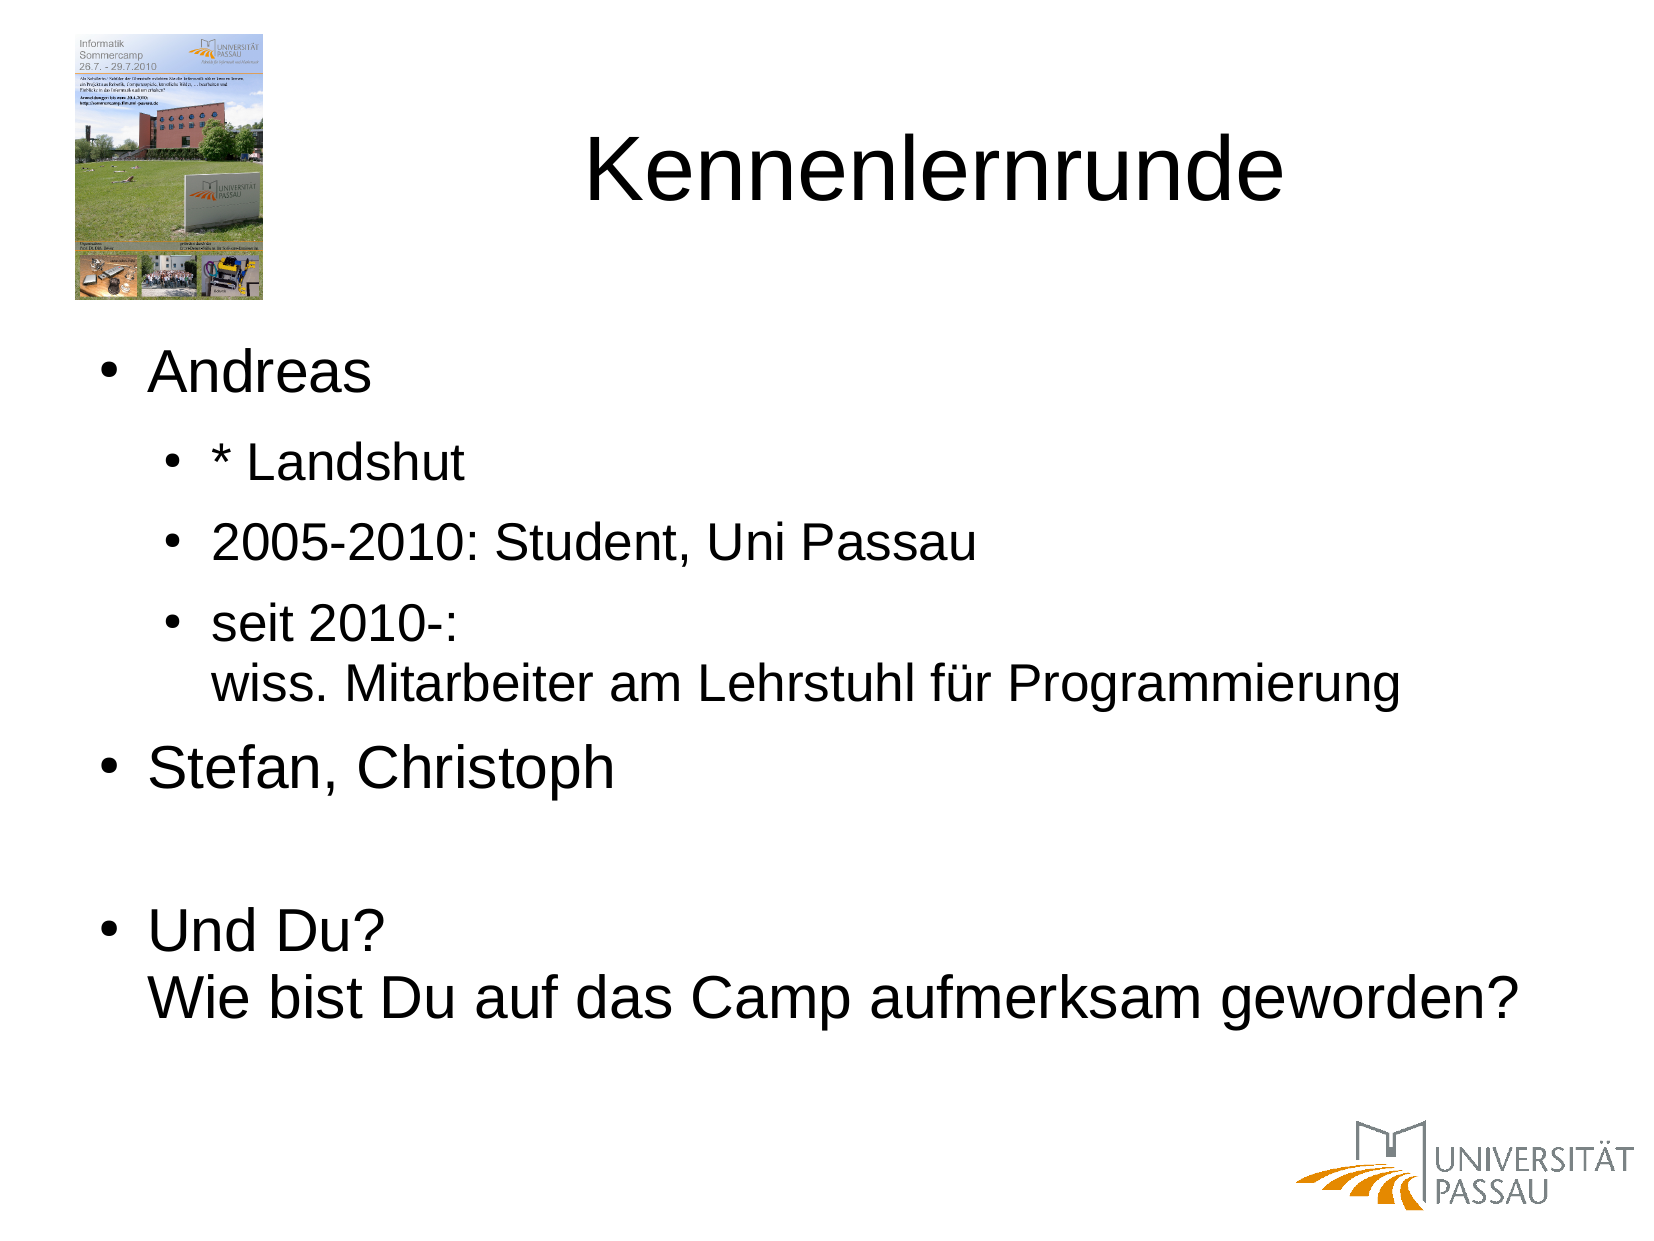

# Kennenlernrunde
Andreas
* Landshut
2005-2010: Student, Uni Passau
seit 2010-:
wiss. Mitarbeiter am Lehrstuhl für Programmierung
Stefan, Christoph
Und Du?
Wie bist Du auf das Camp aufmerksam geworden?